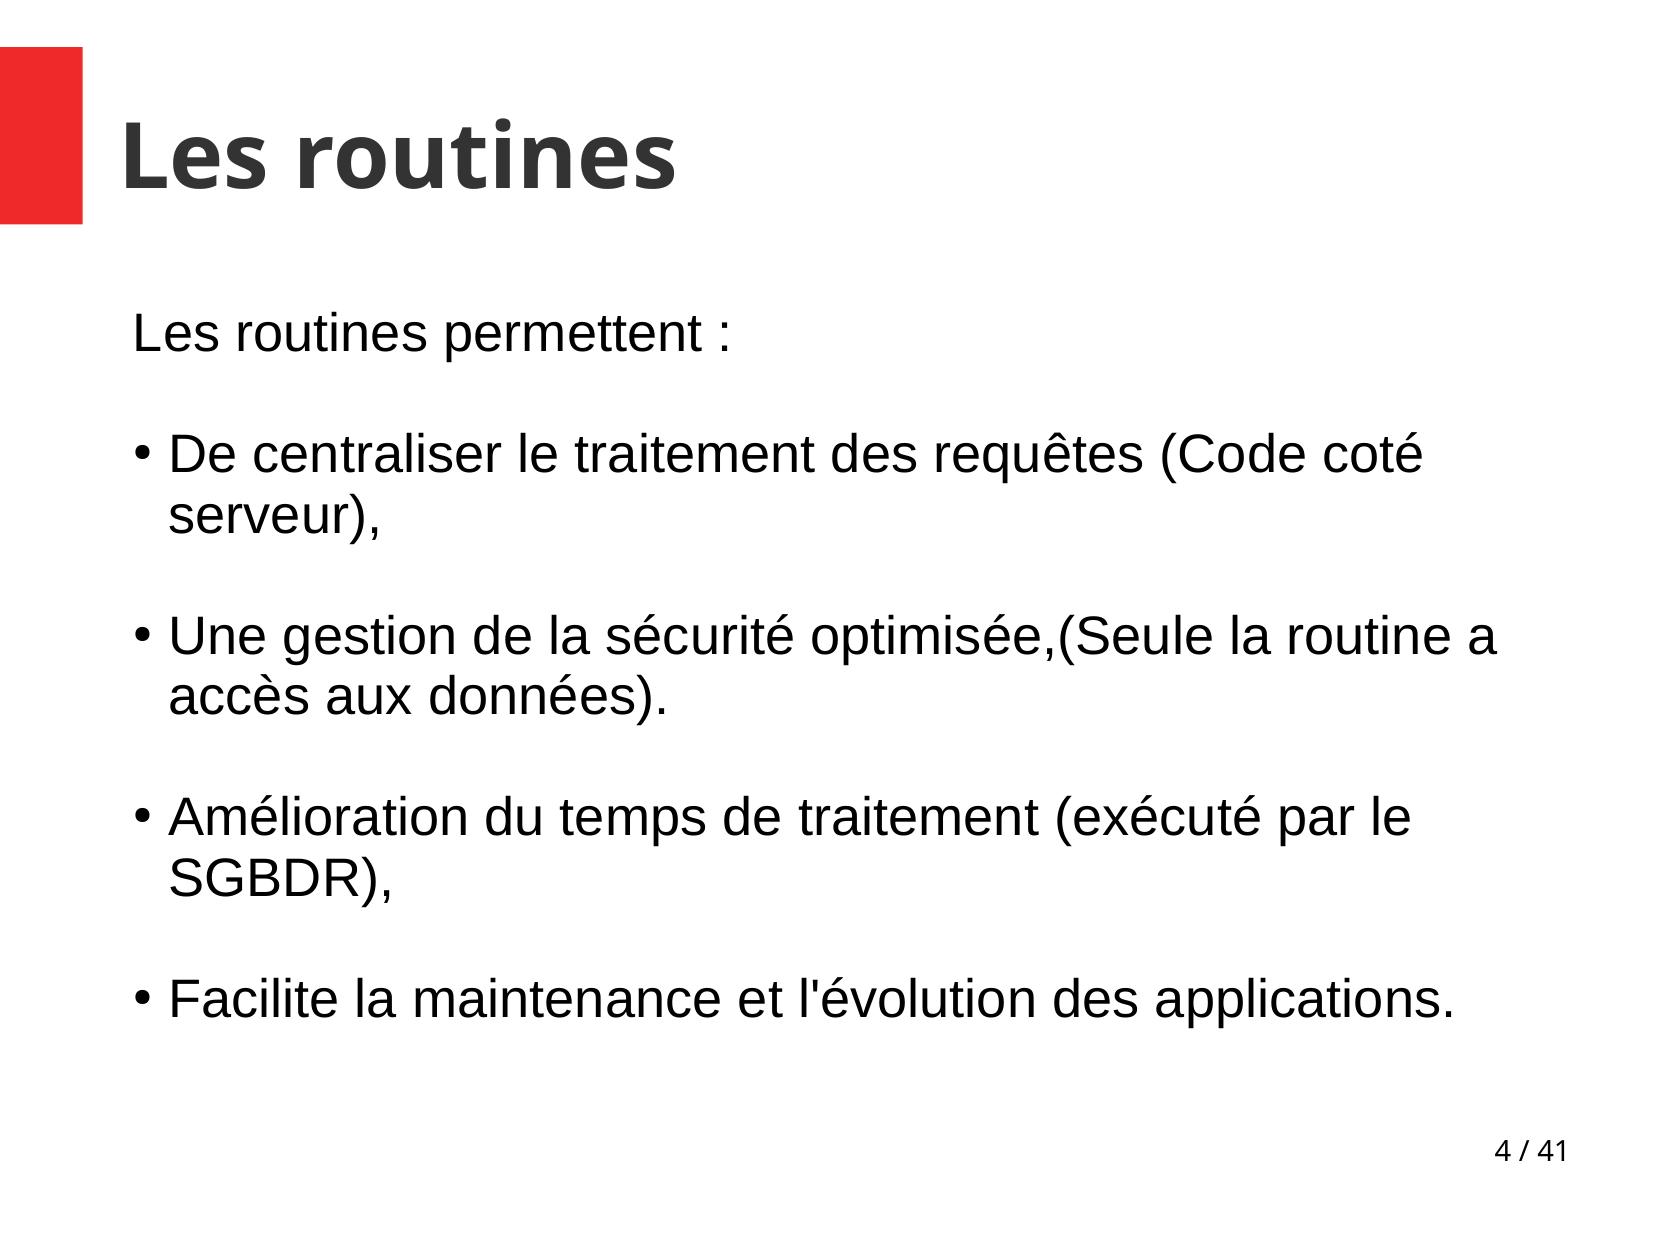

# Les routines
Les routines permettent :
De centraliser le traitement des requêtes (Code coté serveur),
Une gestion de la sécurité optimisée,(Seule la routine a accès aux données).
Amélioration du temps de traitement (exécuté par le SGBDR),
Facilite la maintenance et l'évolution des applications.
4